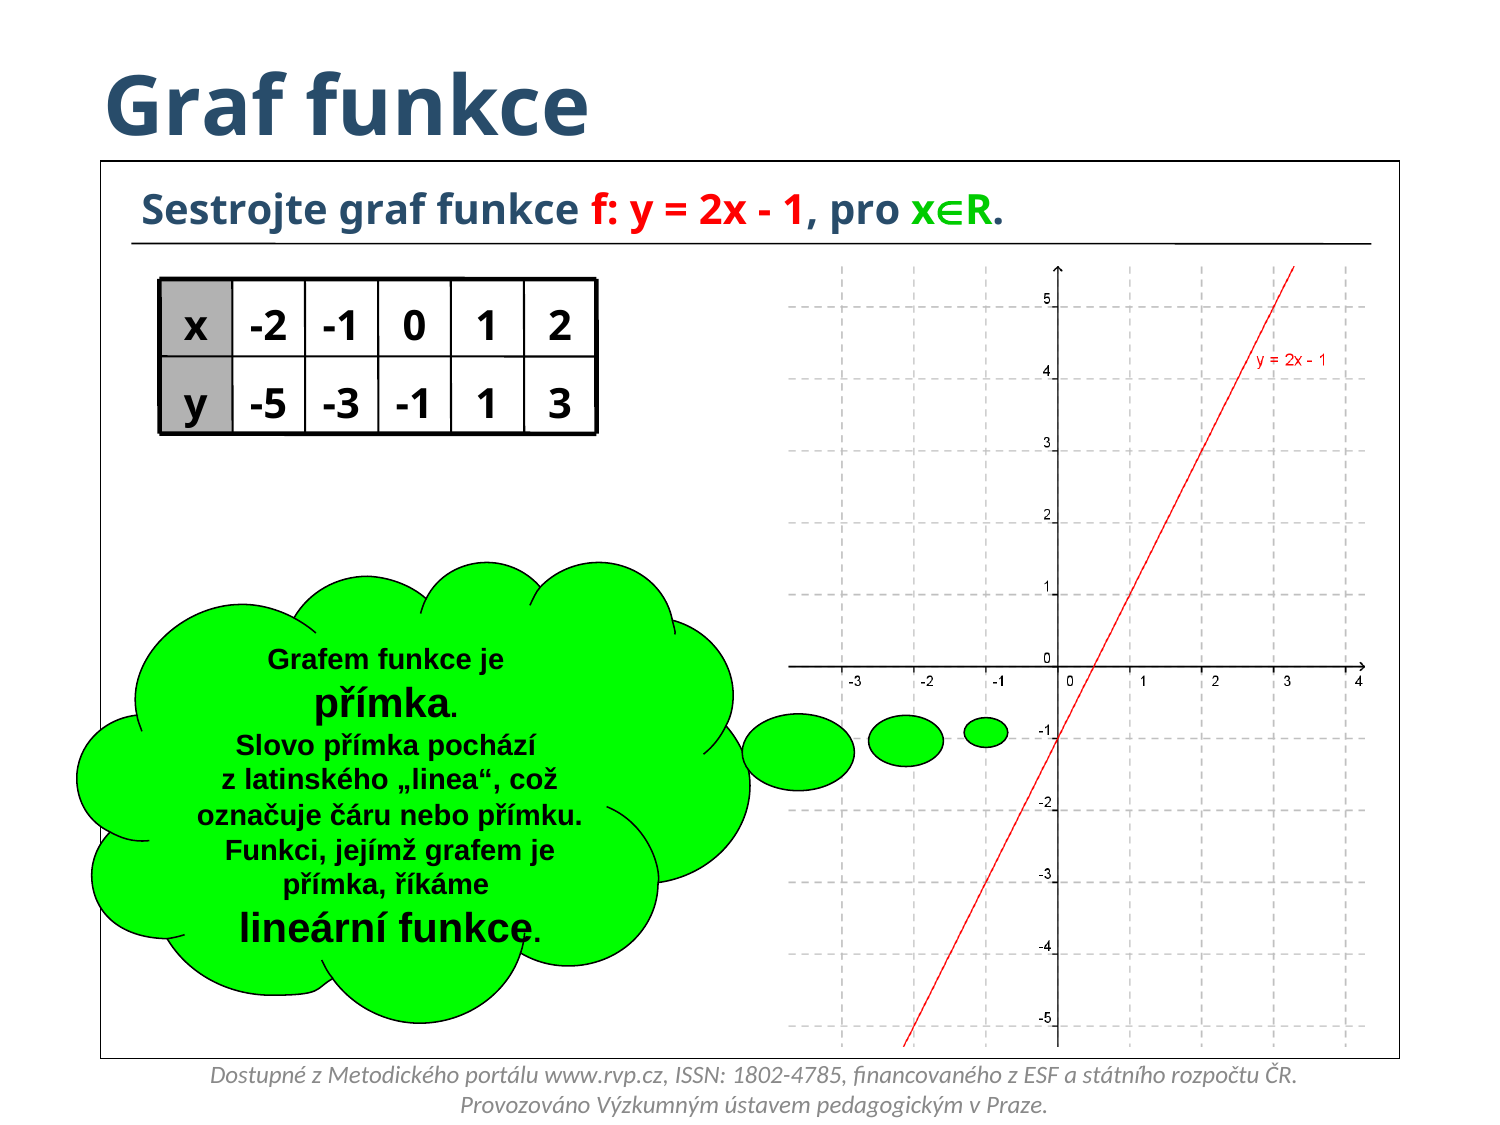

# Graf funkce
Sestrojte graf funkce f: y = 2x - 1, pro xR.
x
-2
-1
0
1
2
y
-5
-3
-1
1
3
Grafem funkce je
přímka.
Slovo přímka pochází
z latinského „linea“, což označuje čáru nebo přímku.
Funkci, jejímž grafem je přímka, říkáme
lineární funkce.